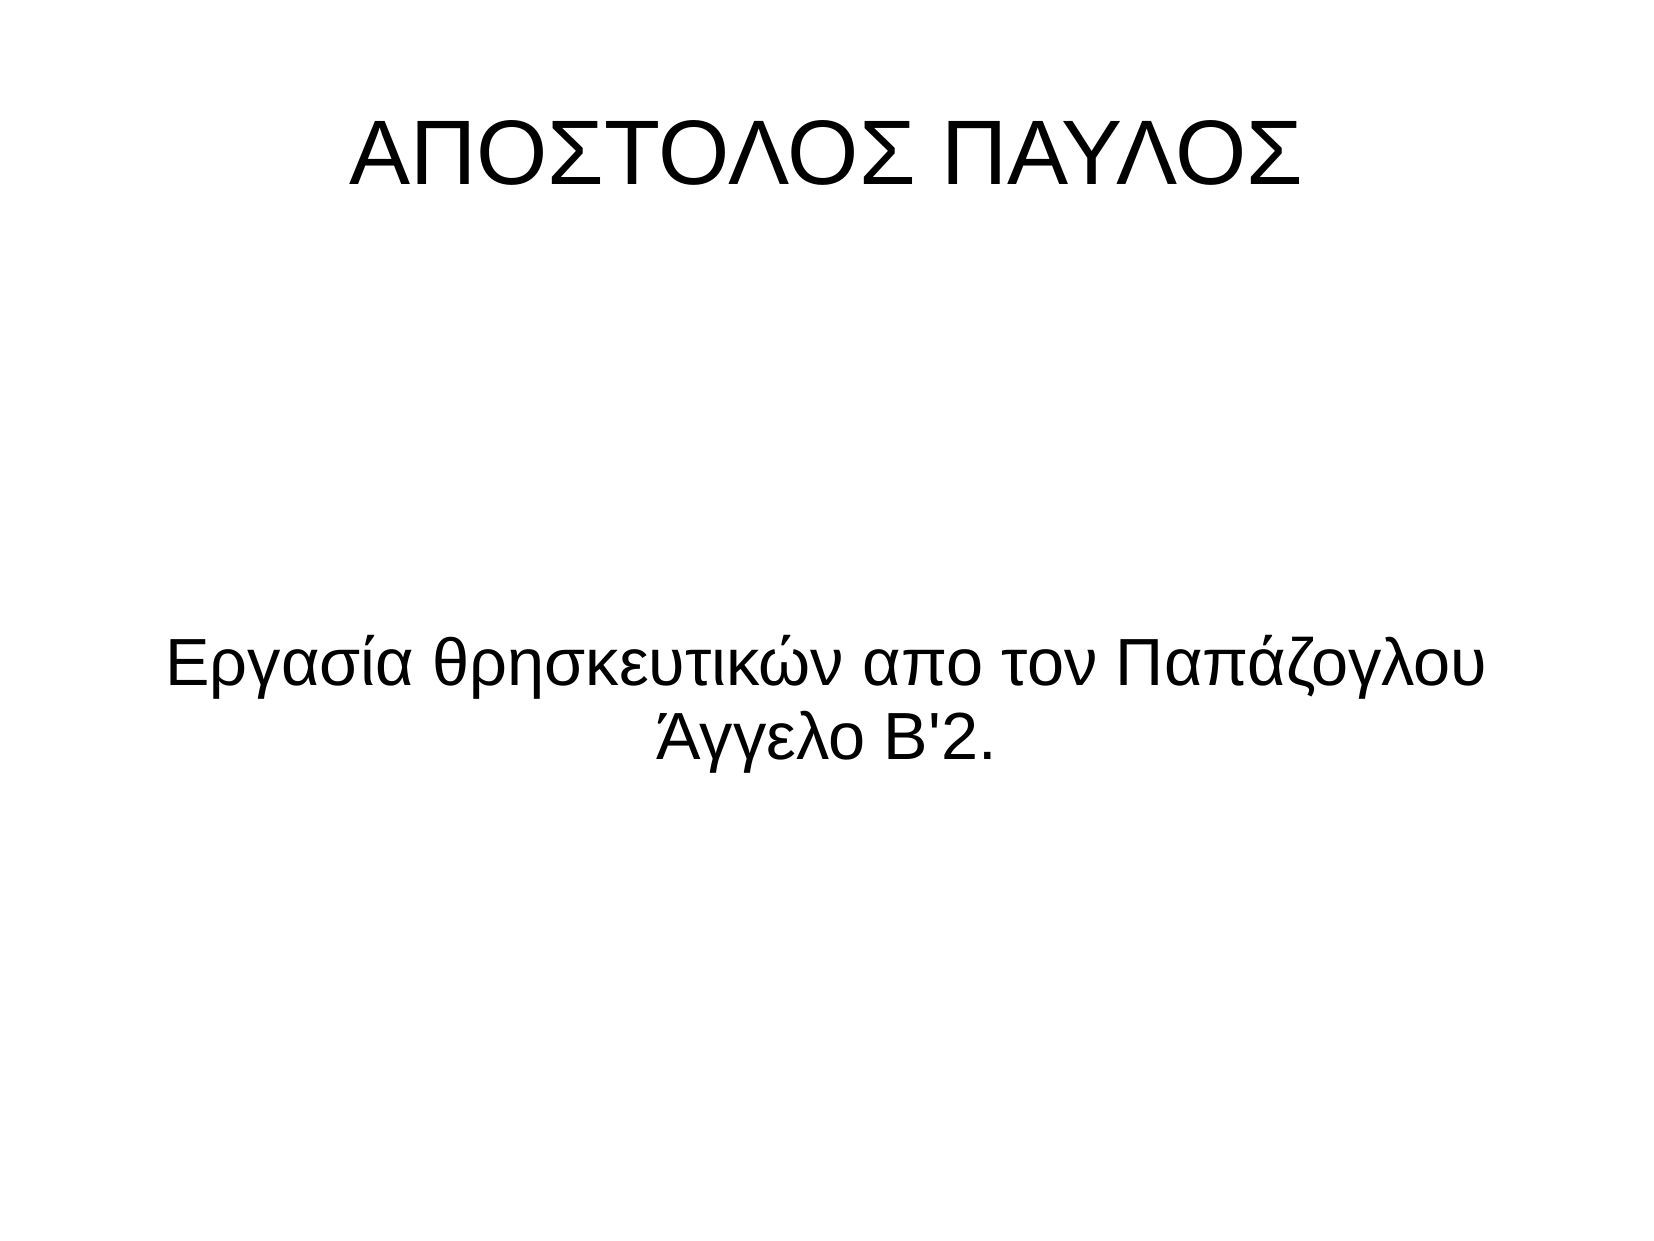

# ΑΠΟΣΤΟΛΟΣ ΠΑΥΛΟΣ
Εργασία θρησκευτικών απο τον Παπάζογλου Άγγελο Β'2.